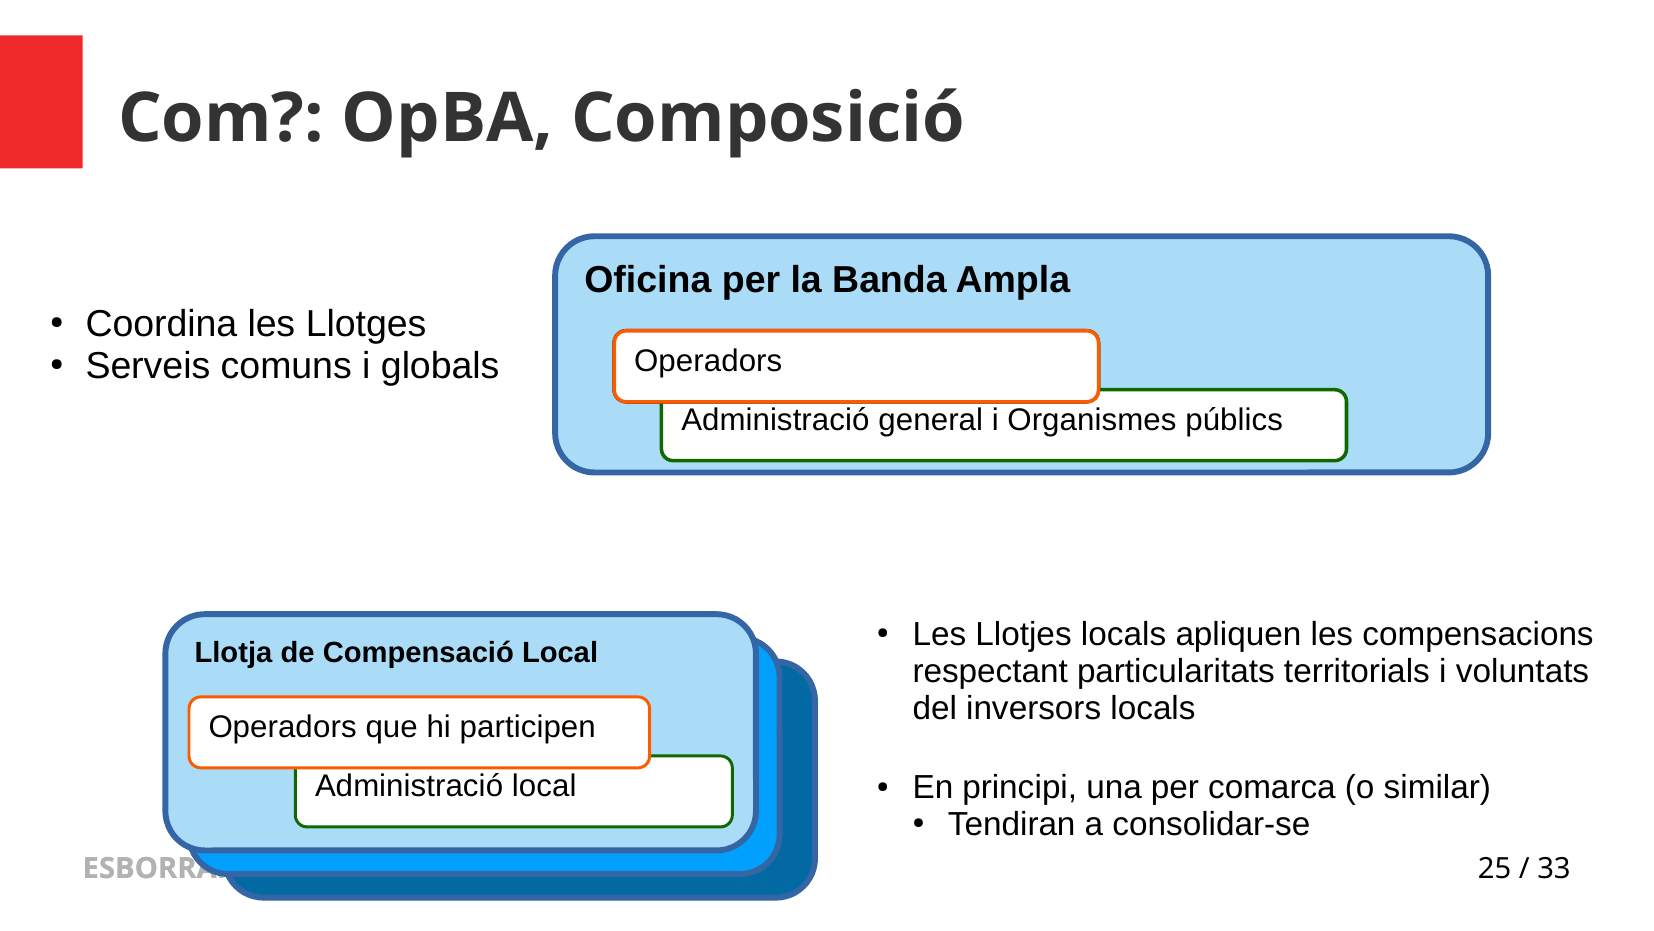

# Com?: OpBA, Composició
Oficina per la Banda Ampla
Coordina les Llotges
Serveis comuns i globals
Operadors
Operadors
Administració general i Organismes públics
Les Llotjes locals apliquen les compensacions respectant particularitats territorials i voluntats del inversors locals
En principi, una per comarca (o similar)
Tendiran a consolidar-se
Llotja de Compensació Local
Llotja de Compensació Local
Llotja de Compensació Local
Operadors que hi participen
Administració local
25